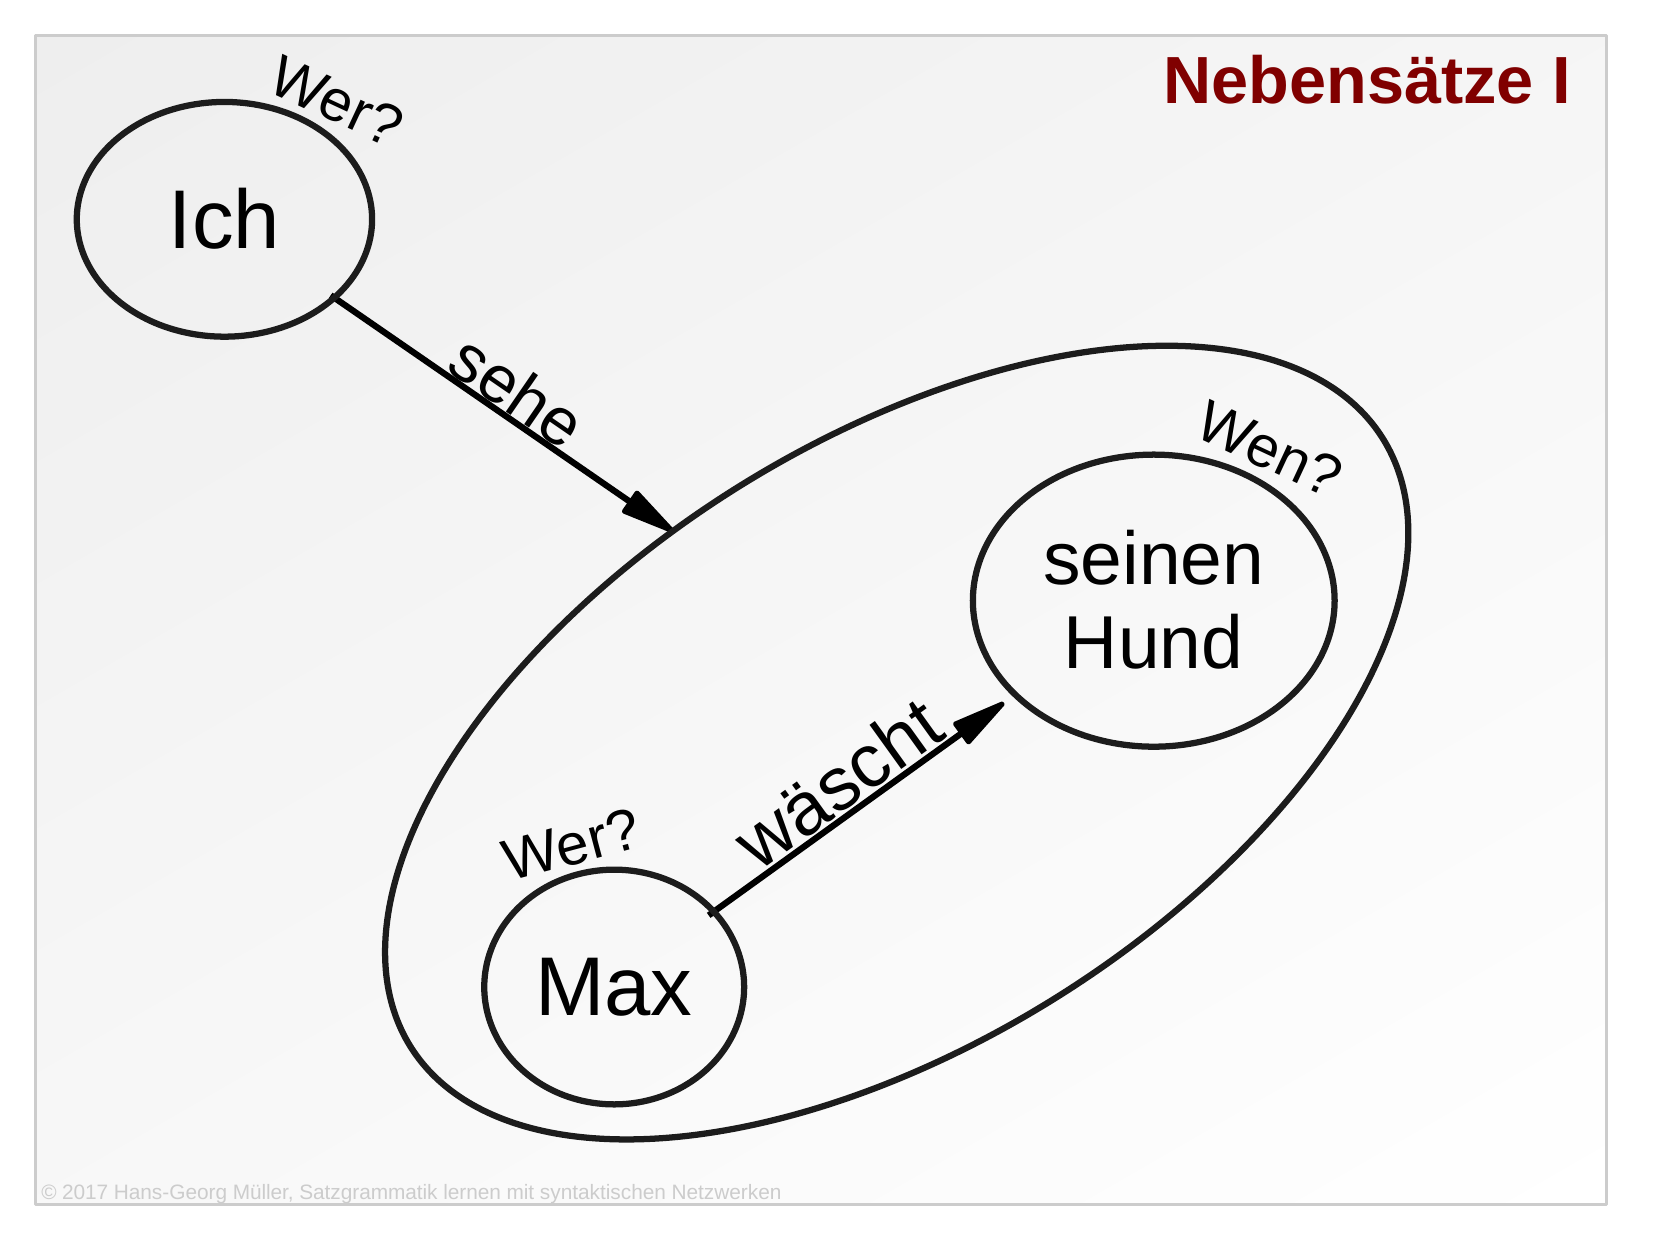

# Nebensätze I
Wer?
Ich
sehe
Wen?
seinen
Hund
wäscht
Wer?
Max